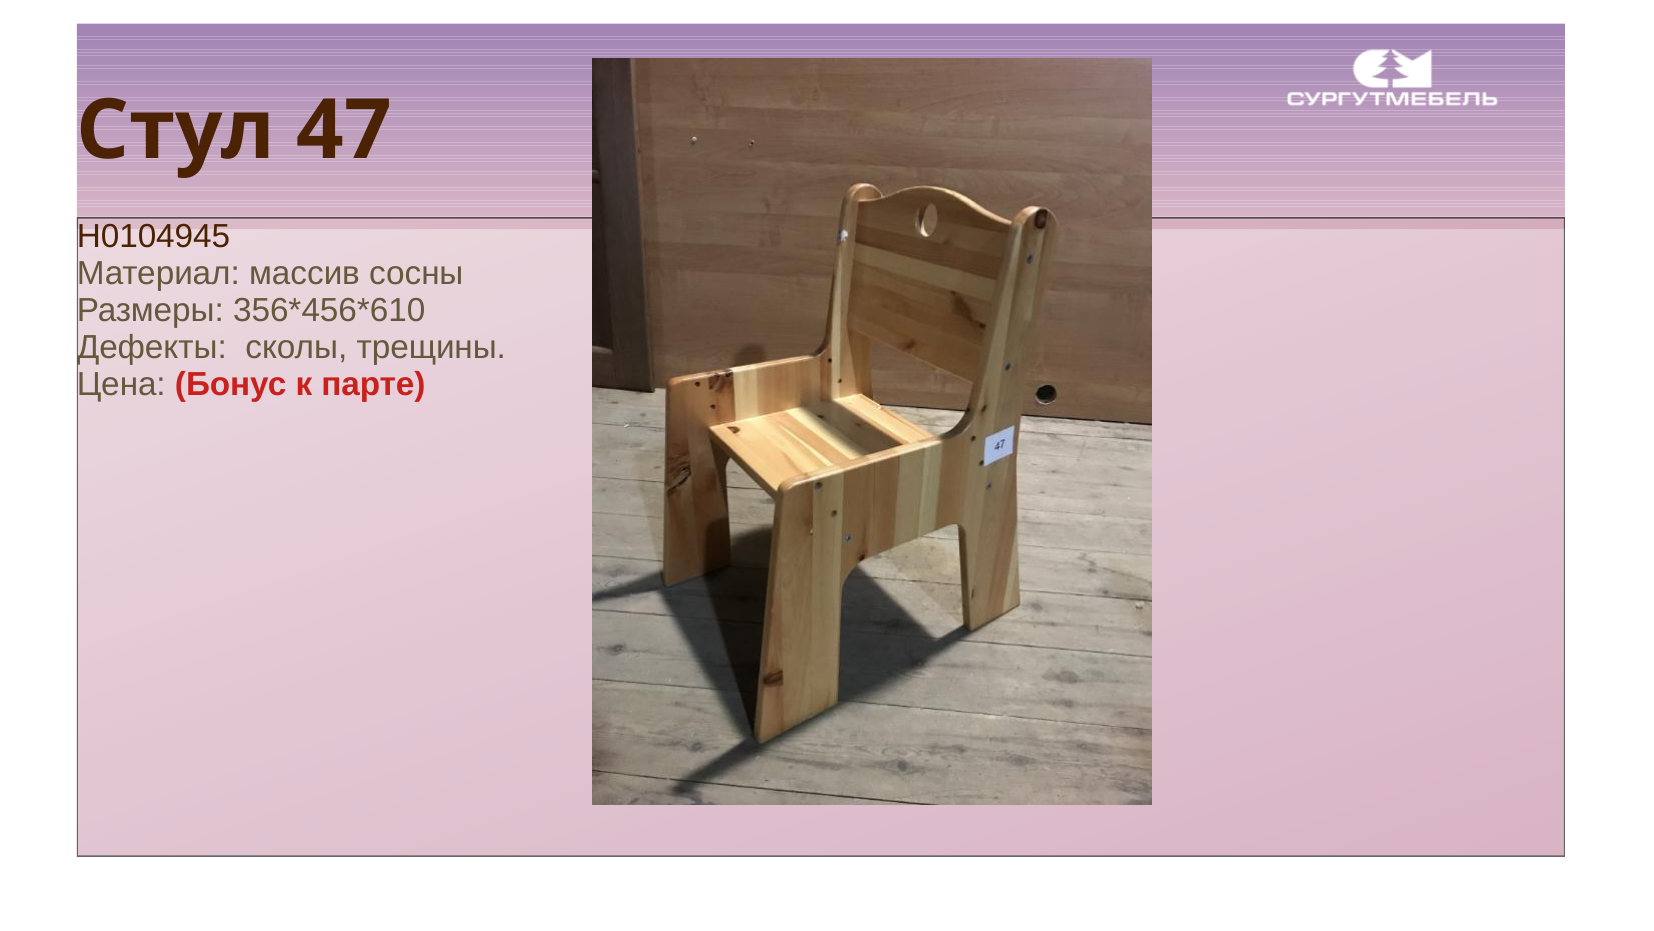

# Стул 47
Н0104945
Материал: массив сосны
Размеры: 356*456*610
Дефекты: сколы, трещины.
Цена: (Бонус к парте)